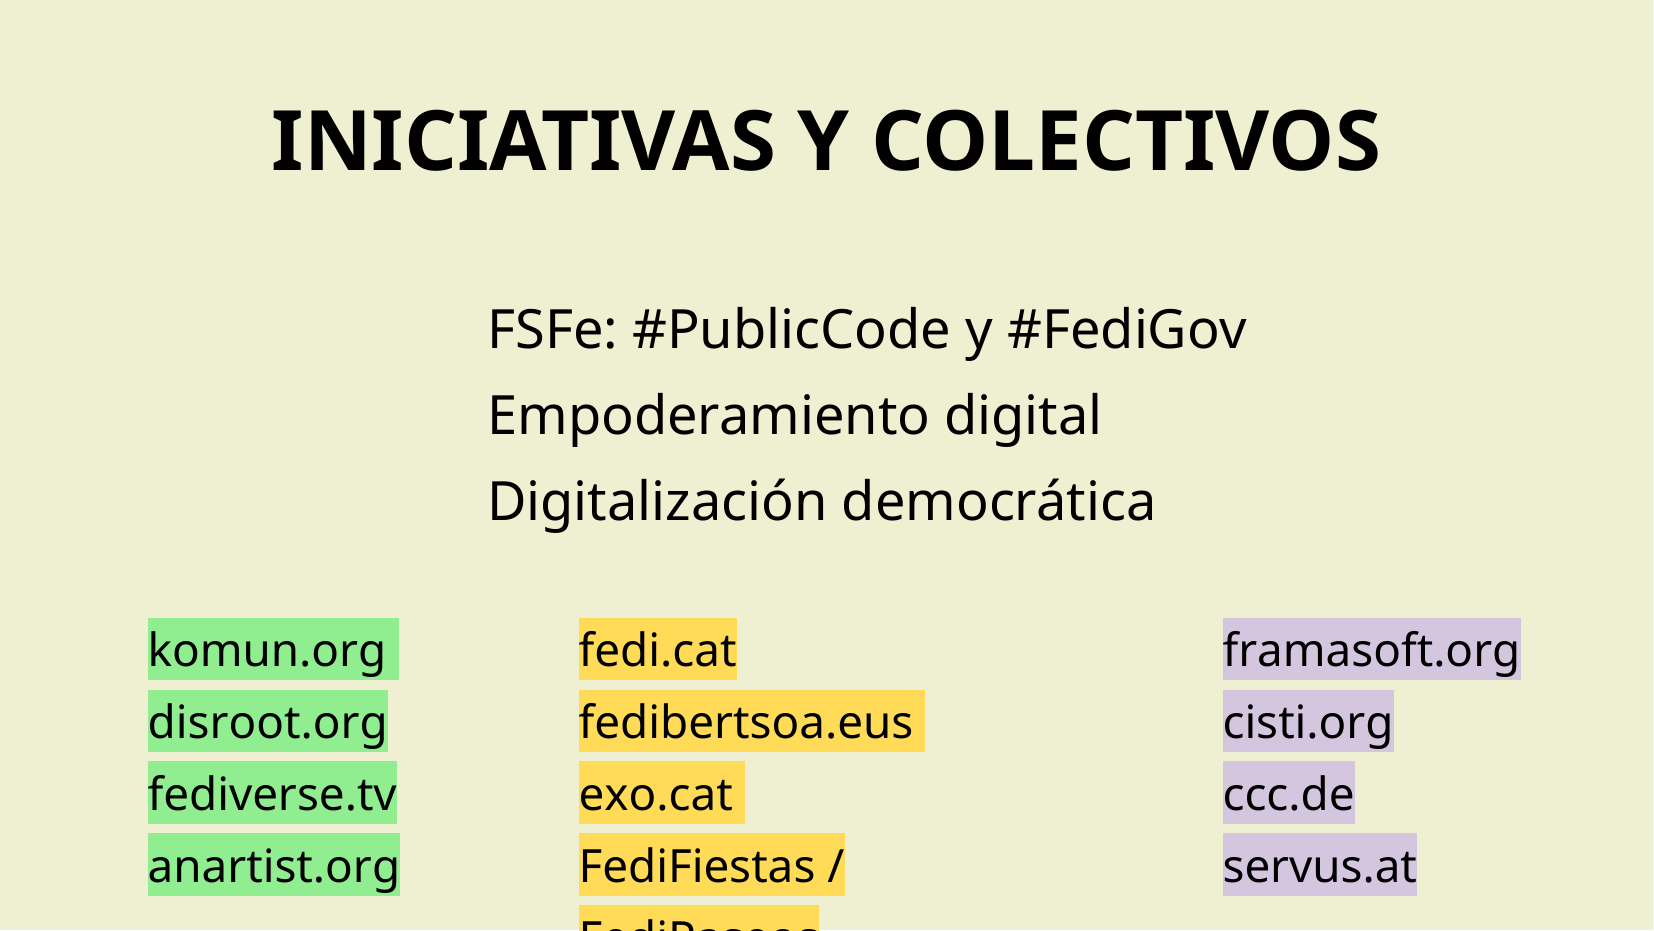

# Iniciativas y colectivos
FSFe: #PublicCode y #FediGov
Empoderamiento digital
Digitalización democrática
komun.org
disroot.org
fediverse.tv
anartist.org
fedi.cat
fedibertsoa.eus
exo.cat
FediFiestas / FediPaseos
framasoft.org
cisti.org
ccc.de
servus.at